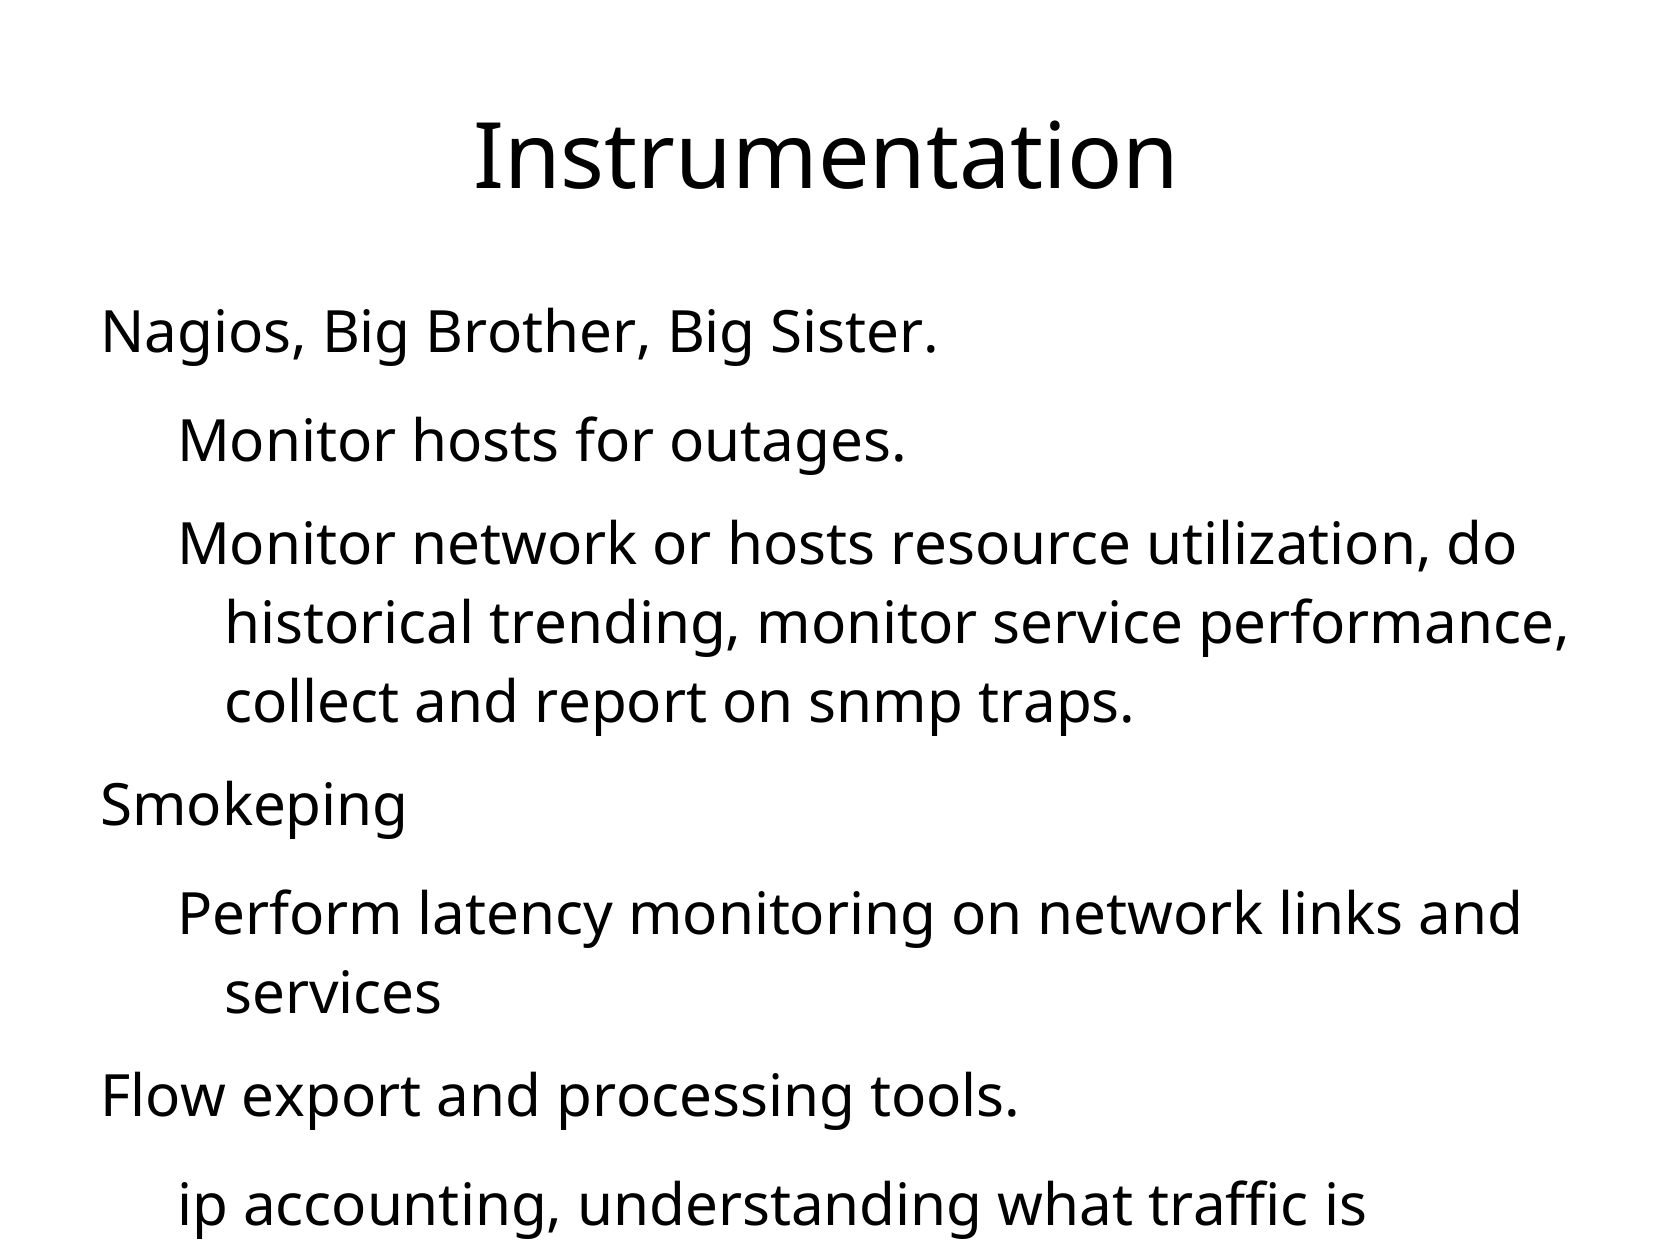

# Instrumentation
Nagios, Big Brother, Big Sister.
Monitor hosts for outages.
Monitor network or hosts resource utilization, do historical trending, monitor service performance, collect and report on snmp traps.
Smokeping
Perform latency monitoring on network links and services
Flow export and processing tools.
ip accounting, understanding what traffic is actually on your network.